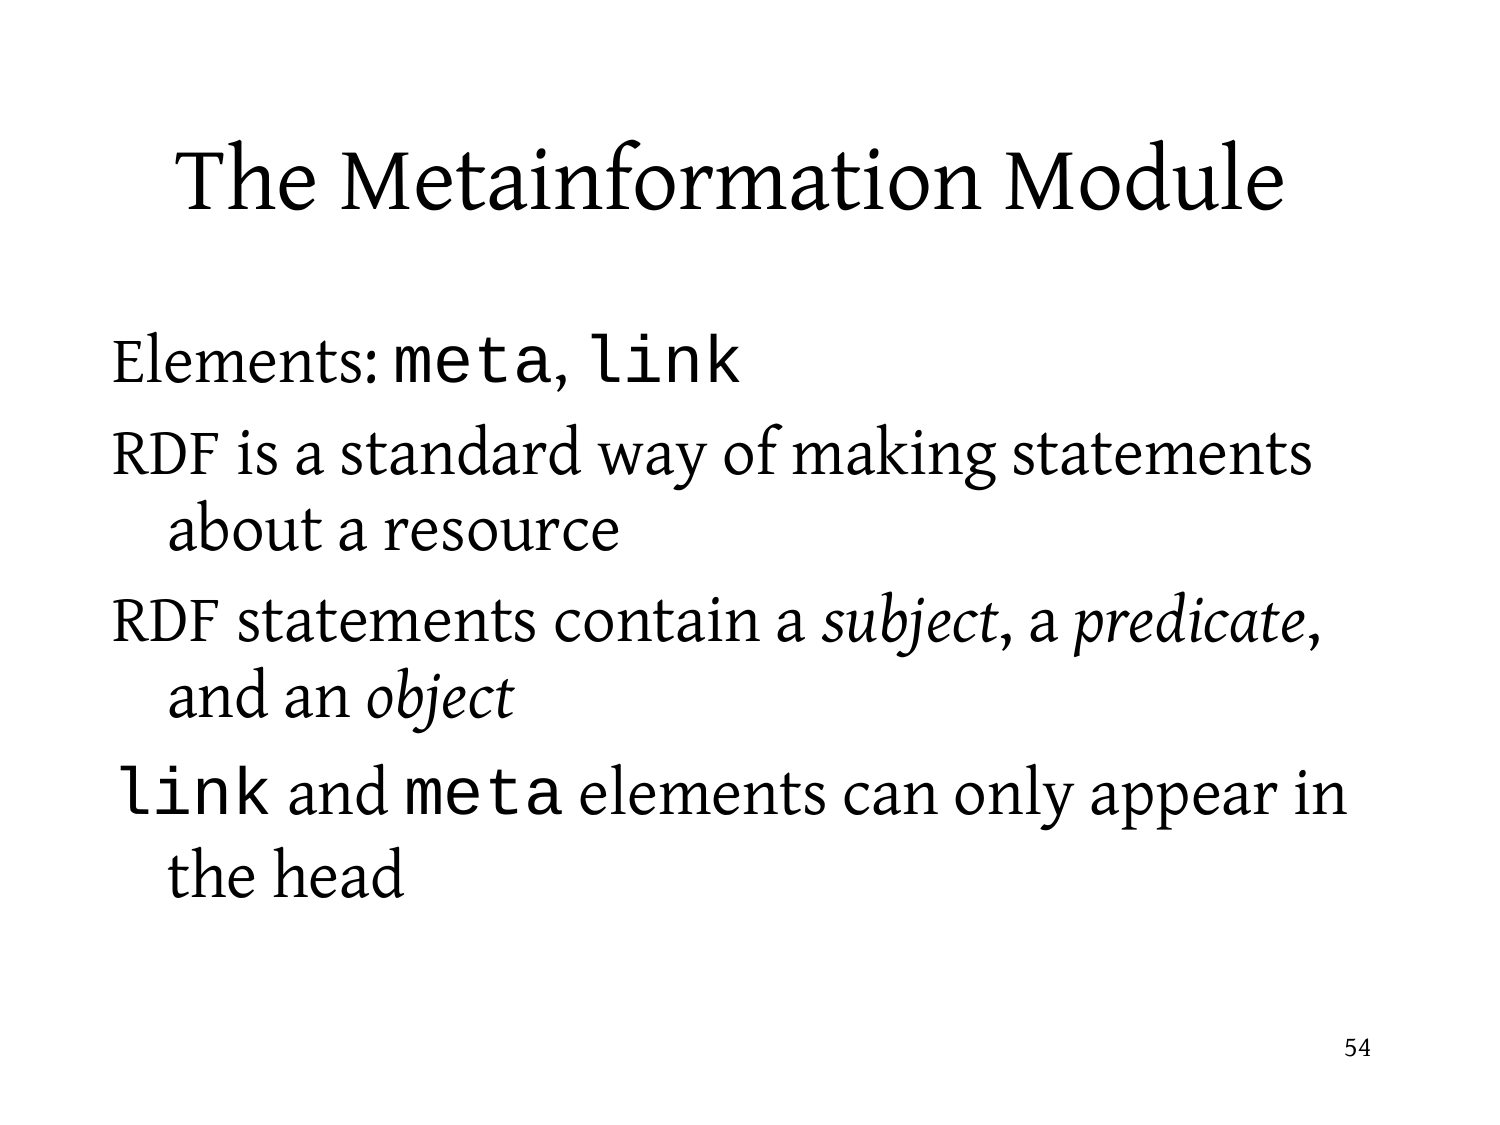

# The Metainformation Module
Elements: meta, link
RDF is a standard way of making statements about a resource
RDF statements contain a subject, a predicate, and an object
link and meta elements can only appear in the head